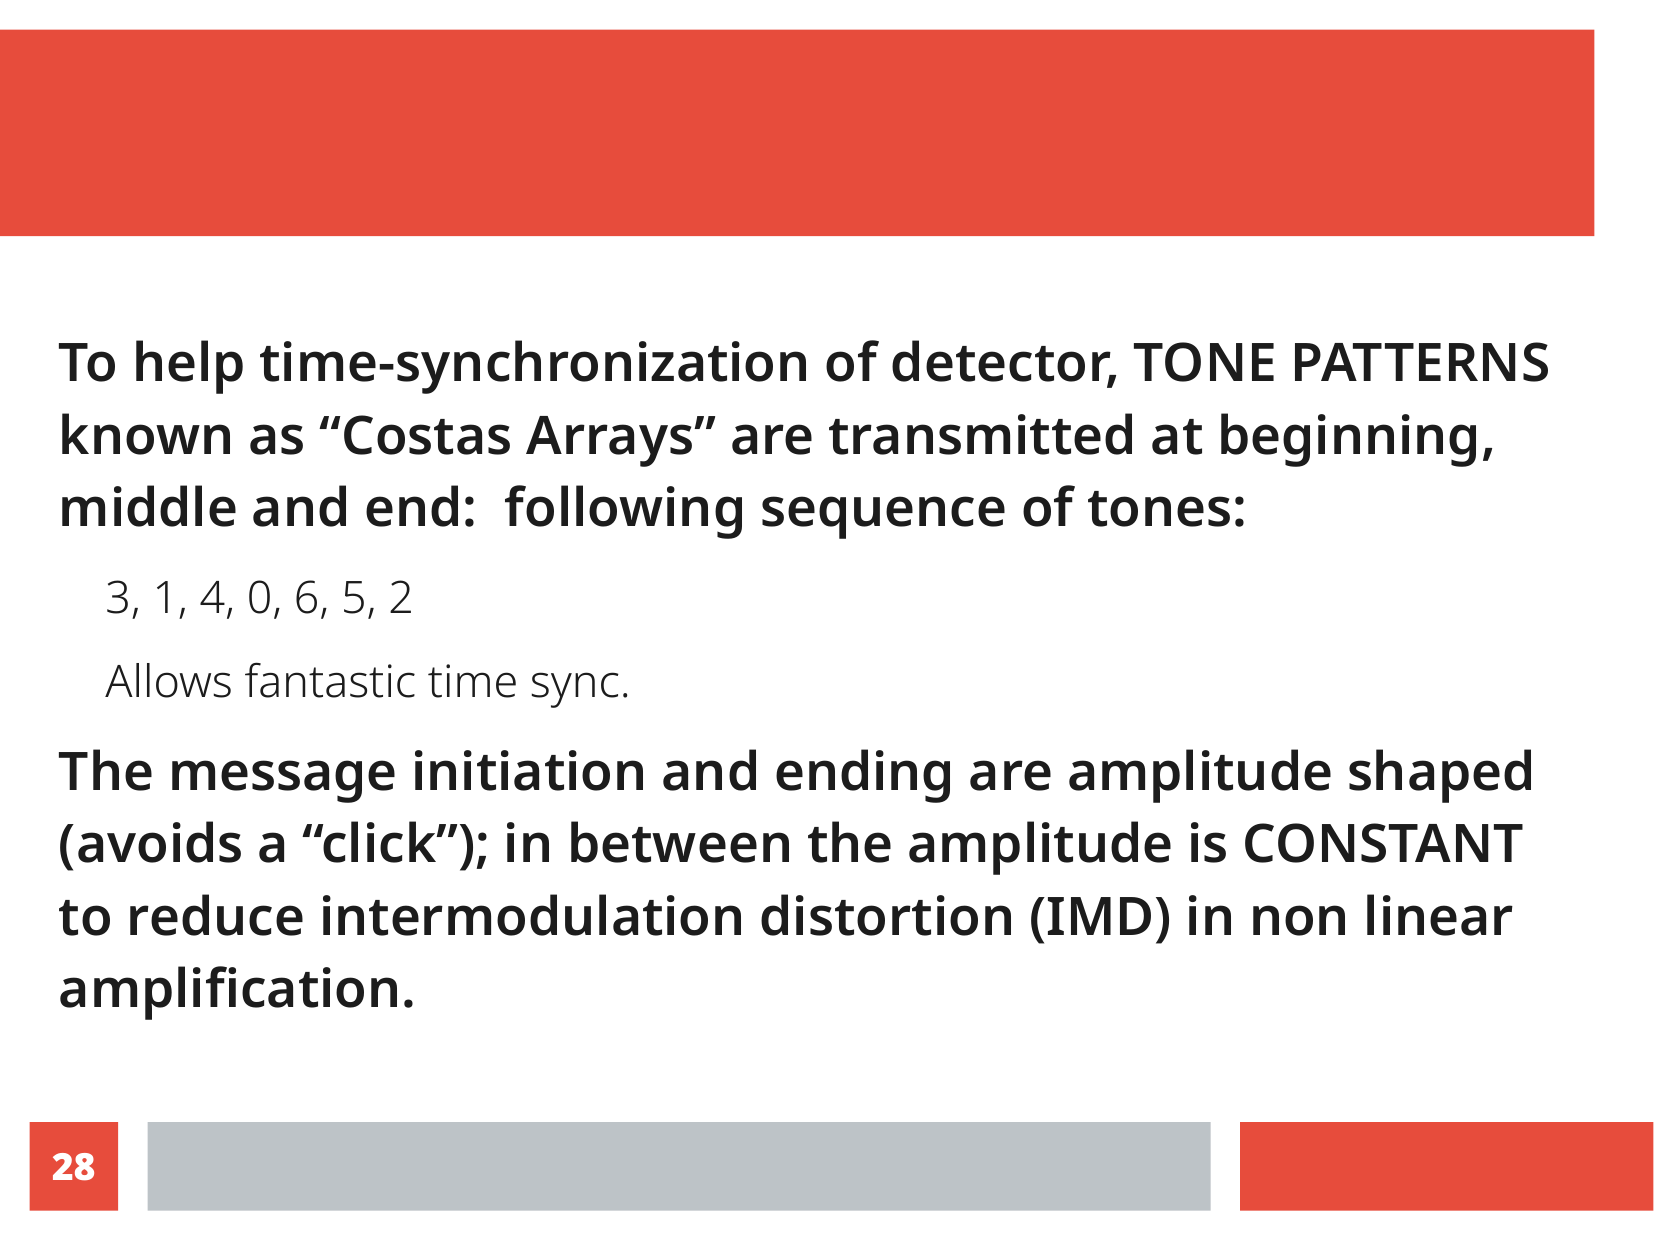

#
To help time-synchronization of detector, TONE PATTERNS known as “Costas Arrays” are transmitted at beginning, middle and end: following sequence of tones:
3, 1, 4, 0, 6, 5, 2
Allows fantastic time sync.
The message initiation and ending are amplitude shaped (avoids a “click”); in between the amplitude is CONSTANT to reduce intermodulation distortion (IMD) in non linear amplification.
28